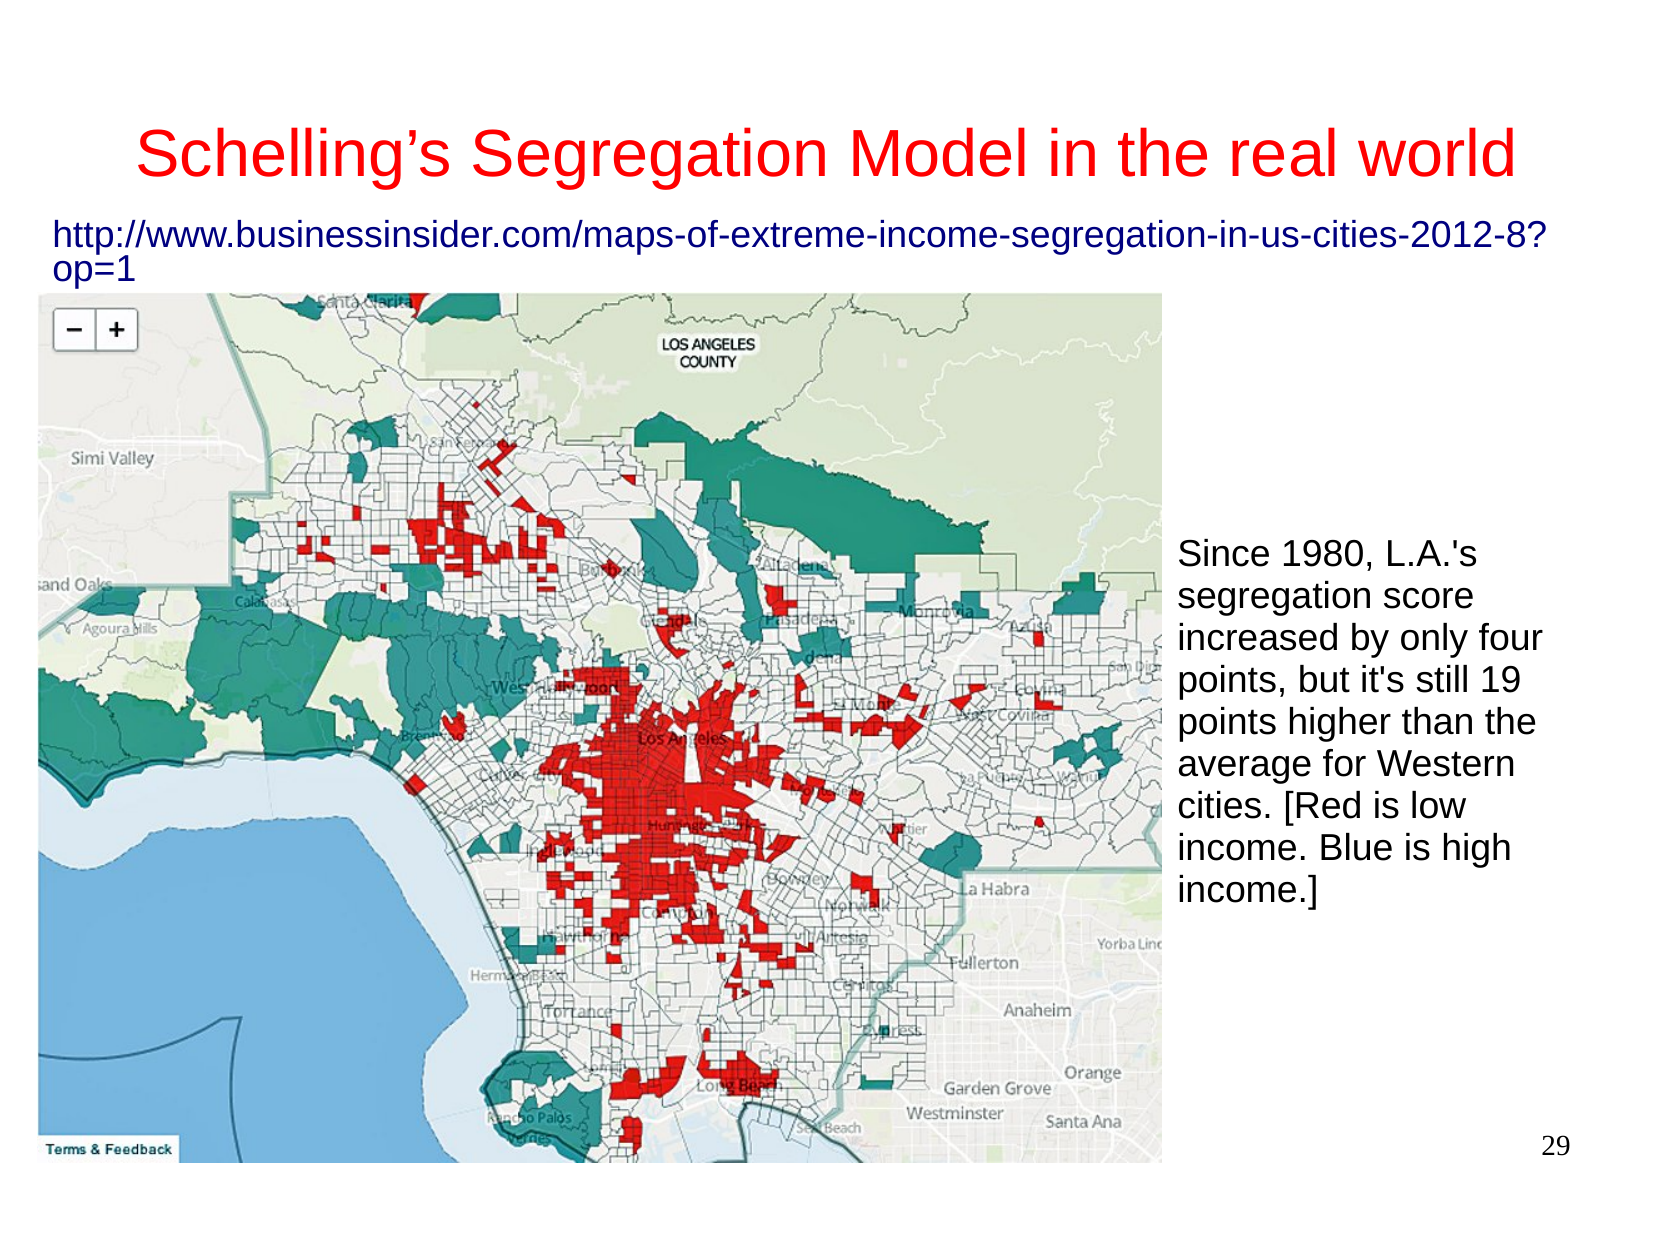

# Schelling’s Segregation Model in the real world
http://www.businessinsider.com/maps-of-extreme-income-segregation-in-us-cities-2012-8?op=1
Since 1980, L.A.'s segregation score increased by only four points, but it's still 19 points higher than the average for Western cities. [Red is low income. Blue is high income.]
Complex Systems
29